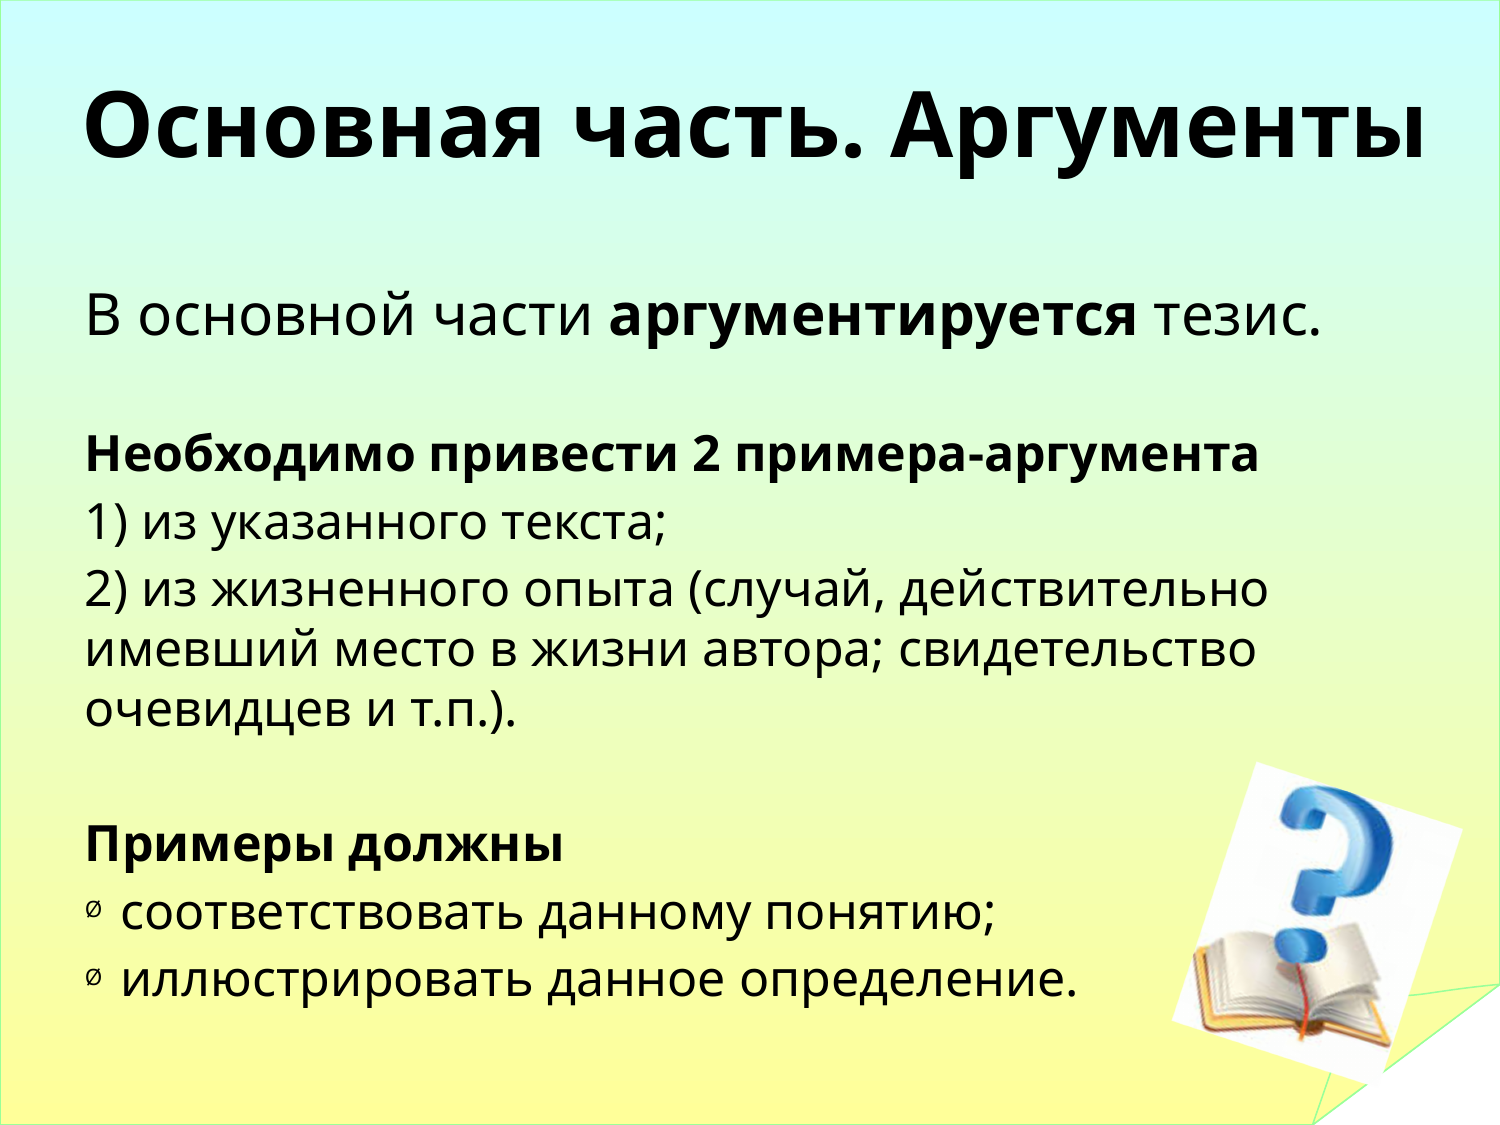

Основная часть. Аргументы
В основной части аргументируется тезис.
Необходимо привести 2 примера-аргумента
1) из указанного текста;
2) из жизненного опыта (случай, действительно имевший место в жизни автора; свидетельство очевидцев и т.п.).
Примеры должны
соответствовать данному понятию;
иллюстрировать данное определение.